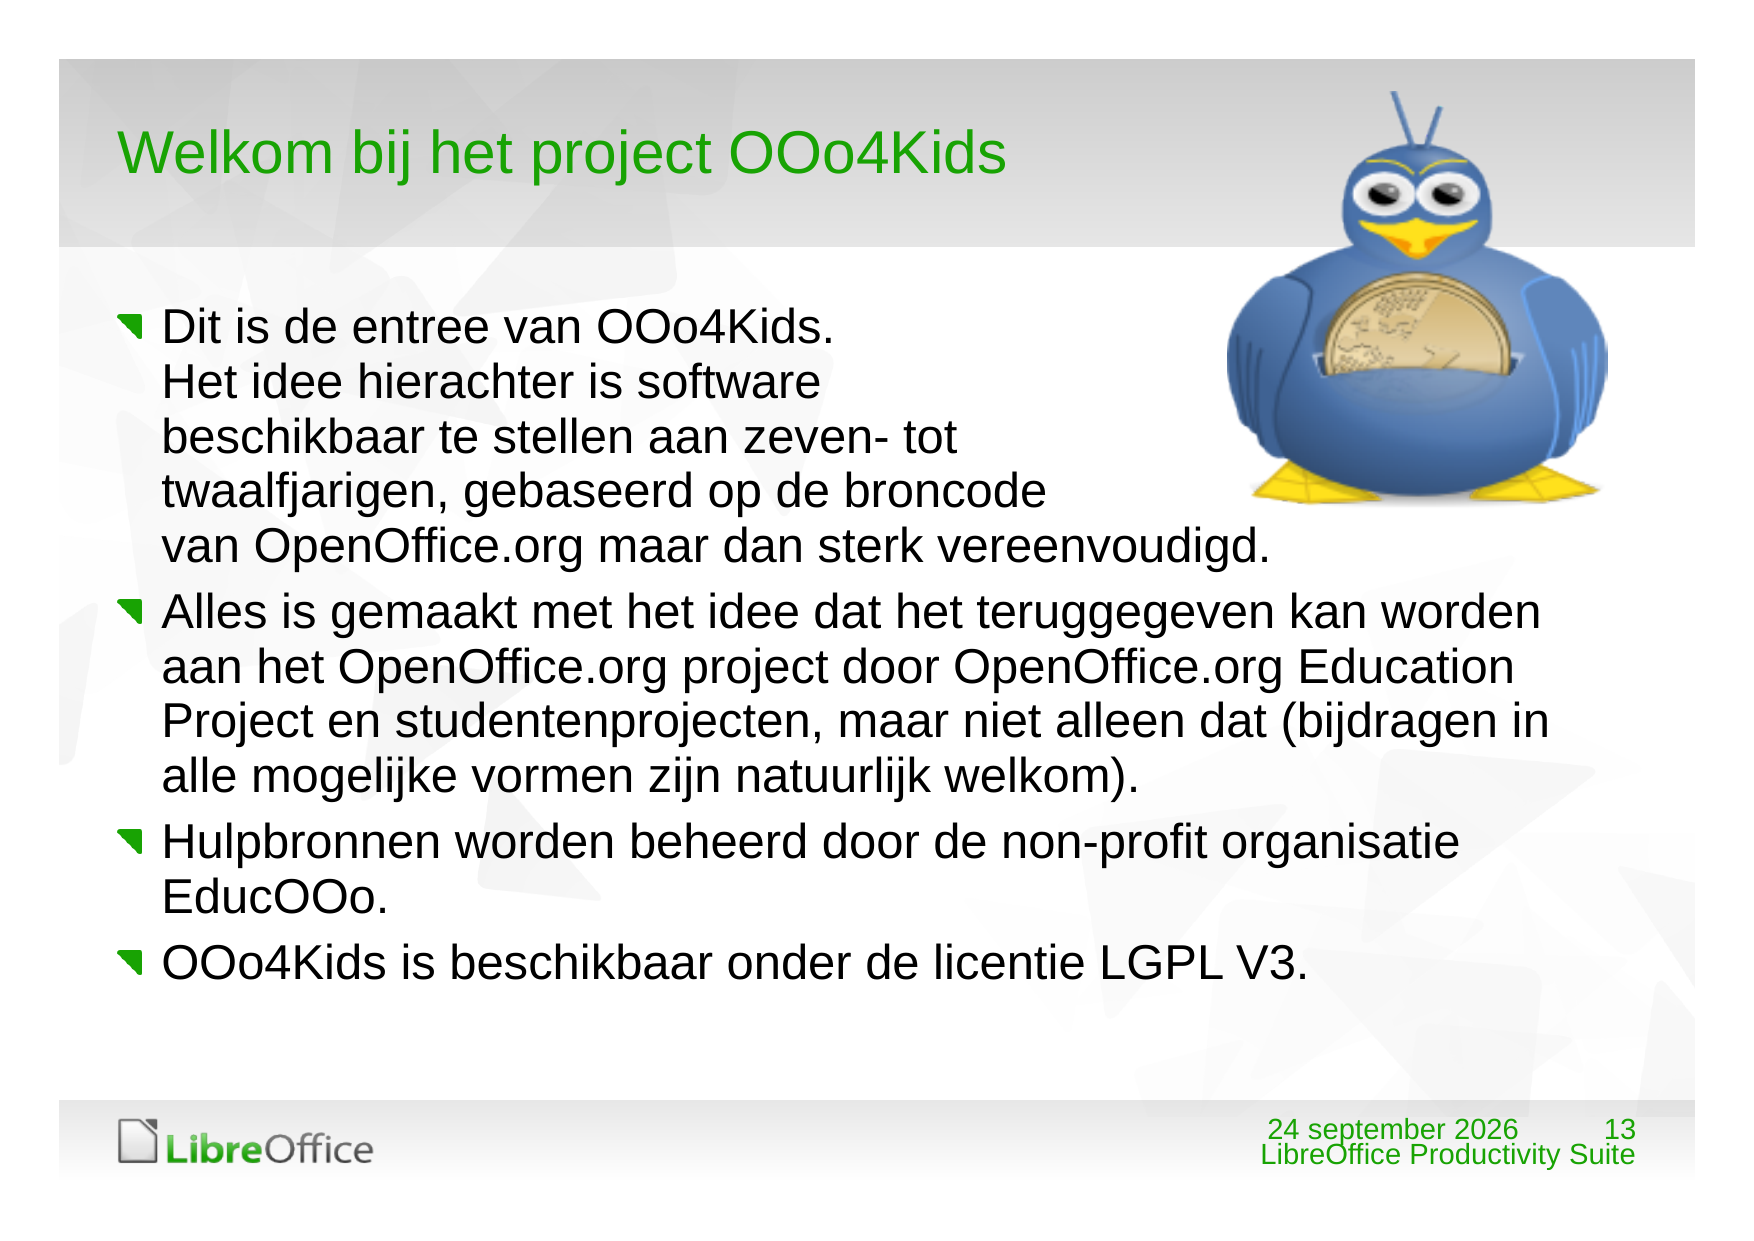

# Welkom bij het project OOo4Kids
Dit is de entree van OOo4Kids.
Het idee hierachter is software
beschikbaar te stellen aan zeven- tot
twaalfjarigen, gebaseerd op de broncode
van OpenOffice.org maar dan sterk vereenvoudigd.
Alles is gemaakt met het idee dat het teruggegeven kan worden aan het OpenOffice.org project door OpenOffice.org Education Project en studentenprojecten, maar niet alleen dat (bijdragen in alle mogelijke vormen zijn natuurlijk welkom).
Hulpbronnen worden beheerd door de non-profit organisatie EducOOo.
OOo4Kids is beschikbaar onder de licentie LGPL V3.
13
LibreOffice Productivity Suite